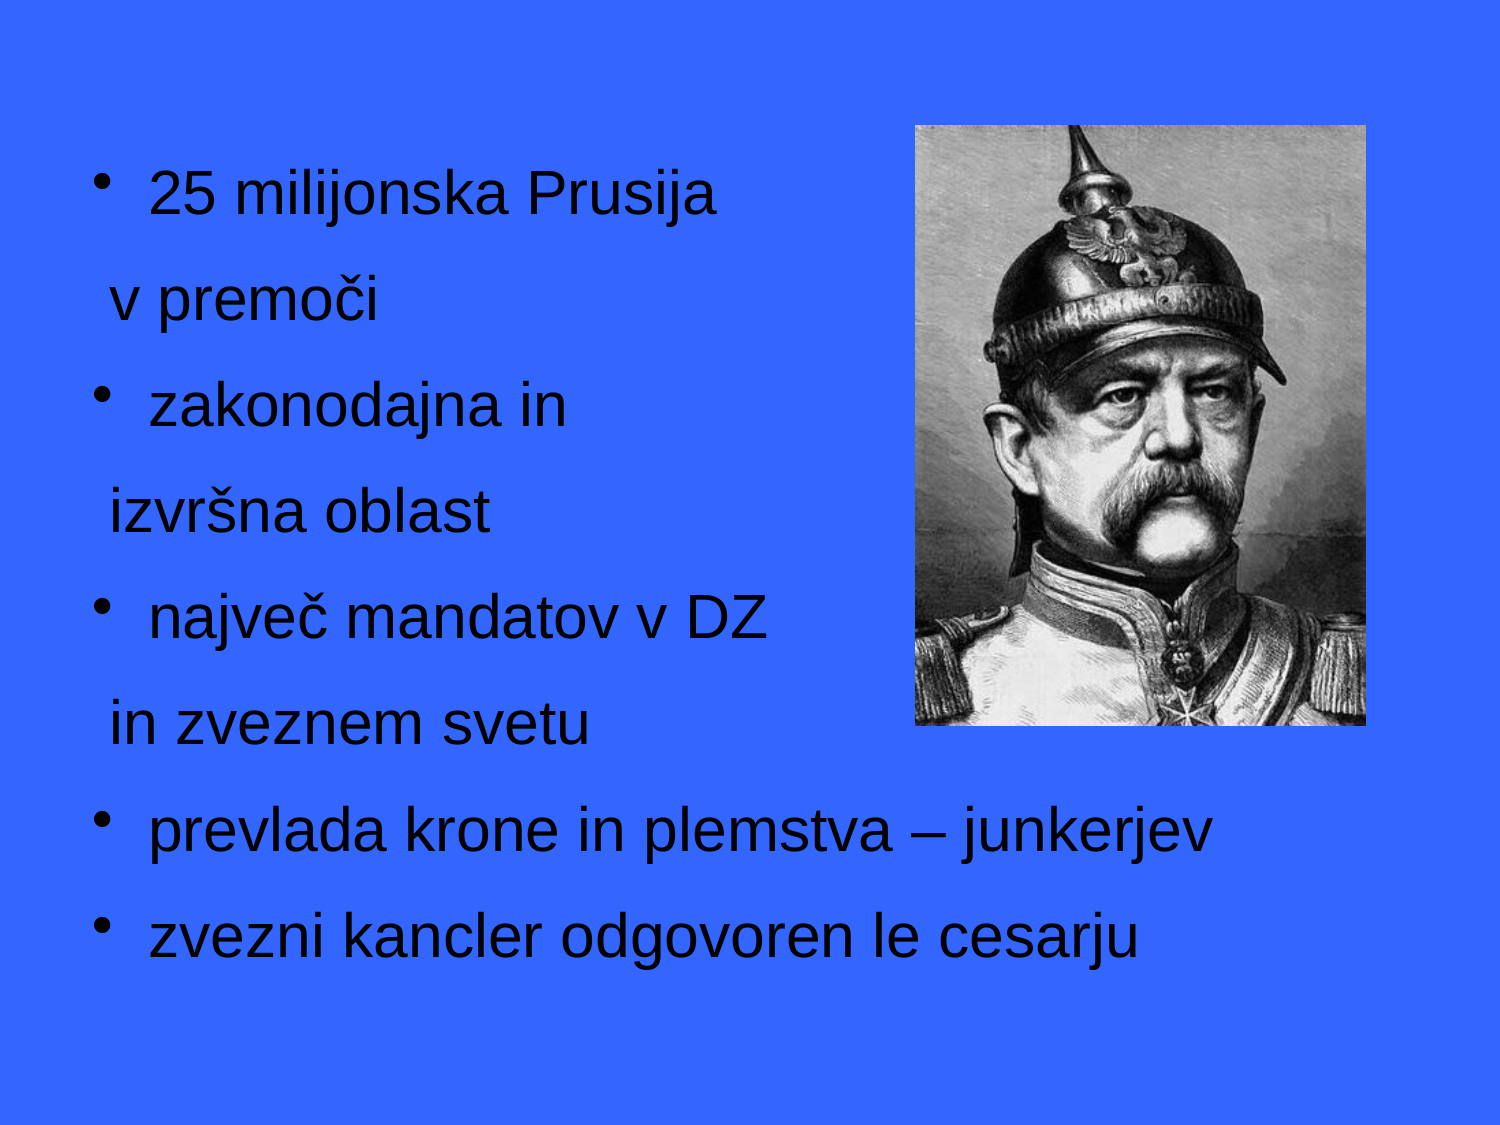

# 25 milijonska Prusija
 v premoči
zakonodajna in
 izvršna oblast
največ mandatov v DZ
 in zveznem svetu
prevlada krone in plemstva – junkerjev
zvezni kancler odgovoren le cesarju